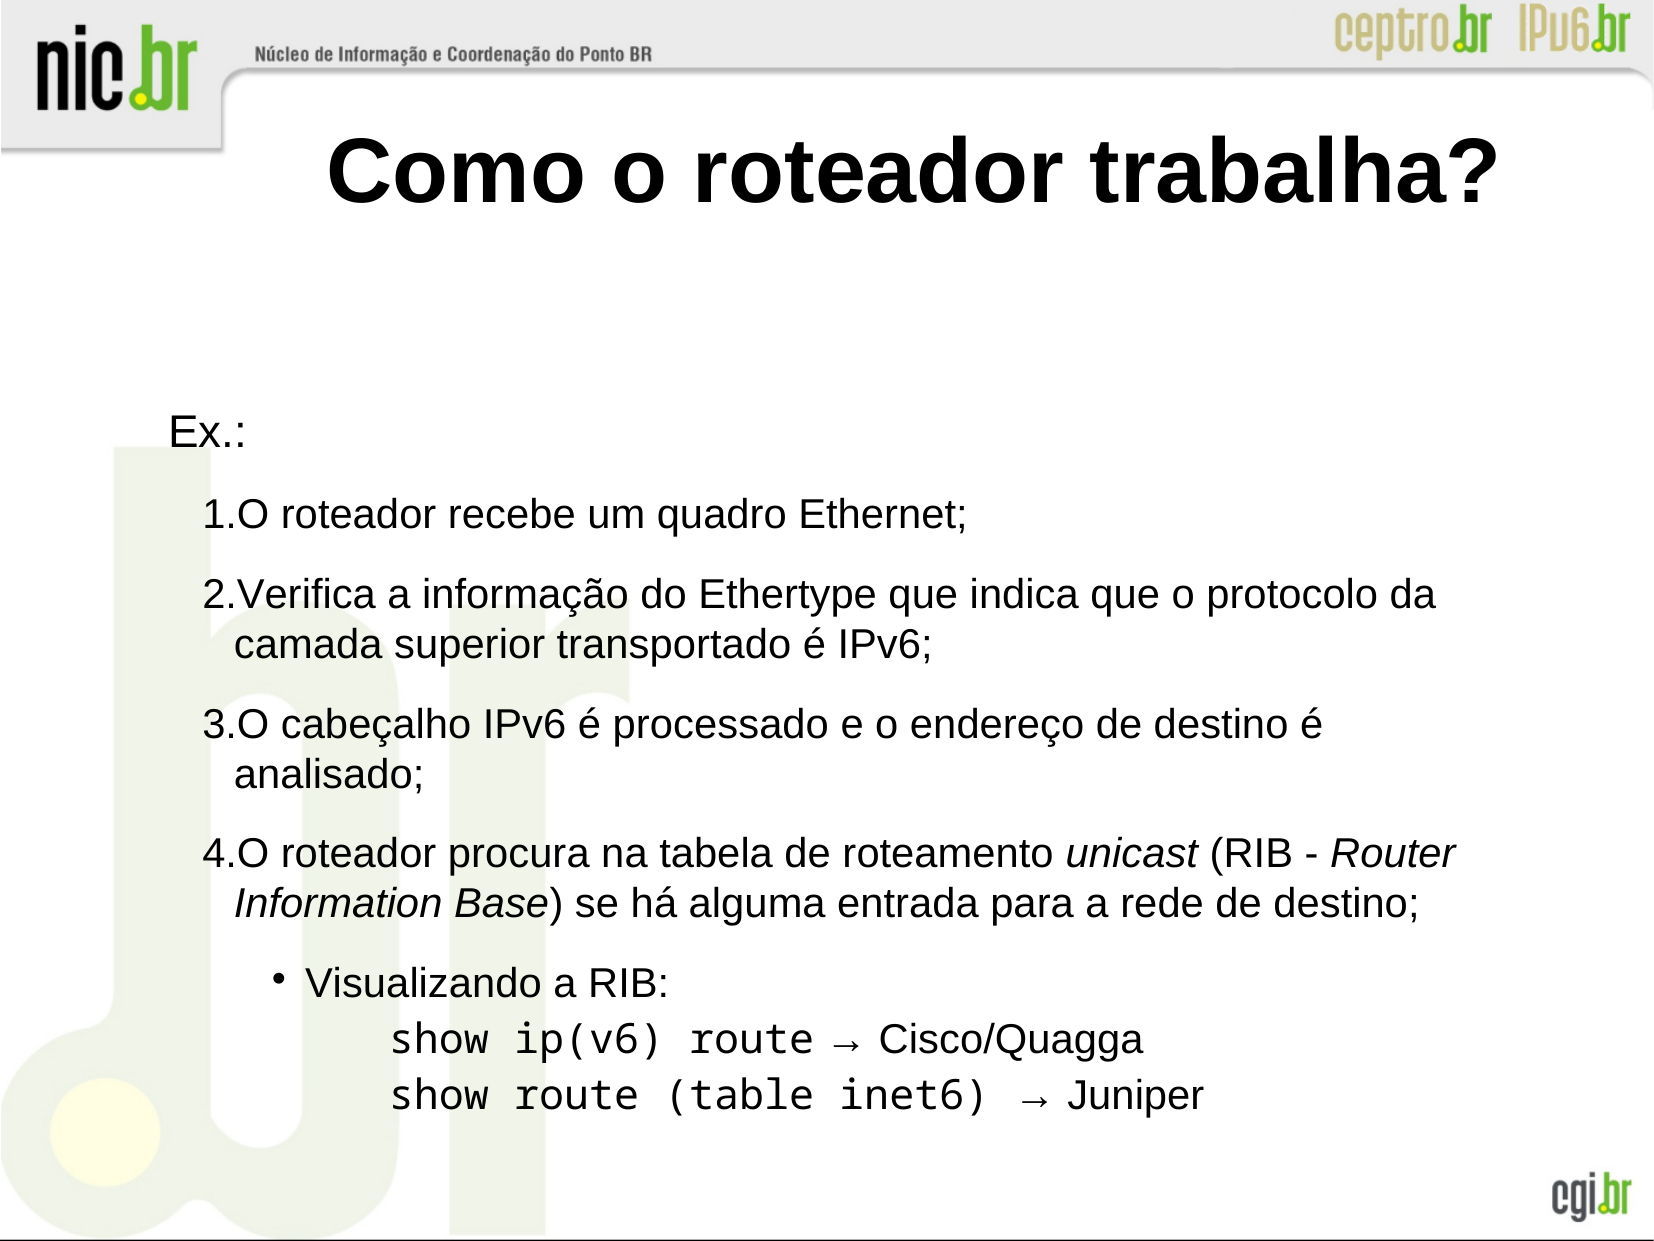

Como o roteador trabalha?
Ex.:
O roteador recebe um quadro Ethernet;
Verifica a informação do Ethertype que indica que o protocolo da camada superior transportado é IPv6;
O cabeçalho IPv6 é processado e o endereço de destino é analisado;
O roteador procura na tabela de roteamento unicast (RIB - Router Information Base) se há alguma entrada para a rede de destino;
Visualizando a RIB:
			show ip(v6) route → Cisco/Quagga
			show route (table inet6) → Juniper